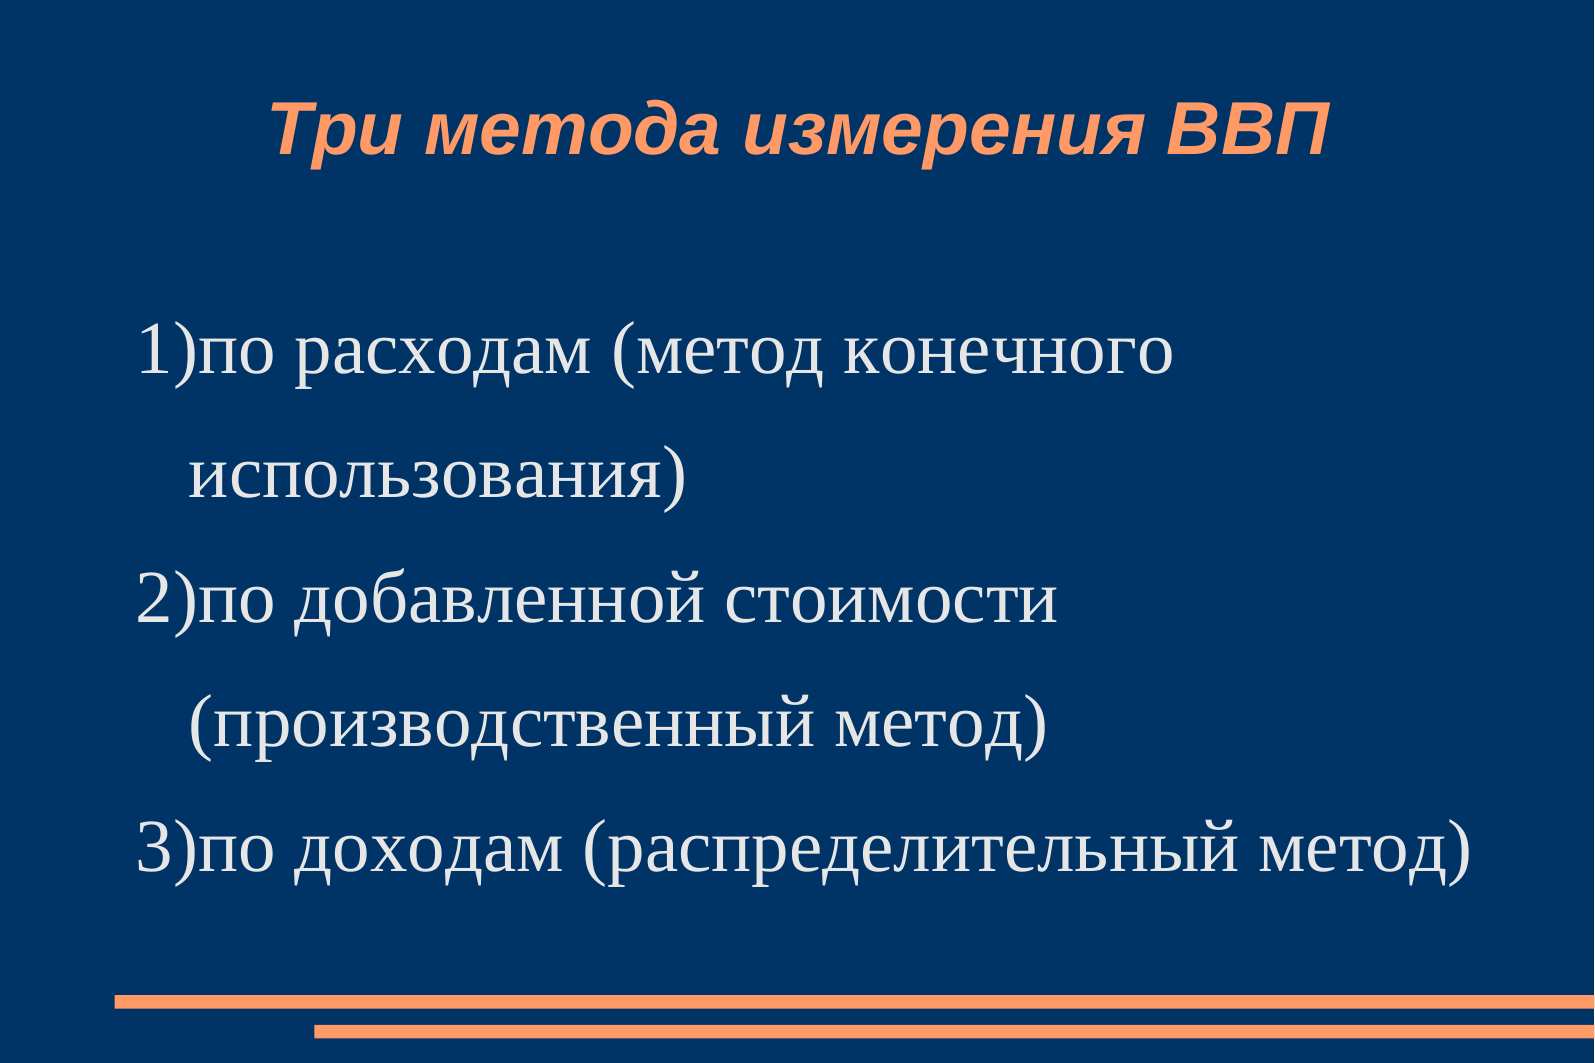

# Три метода измерения ВВП
по расходам (метод конечного использования)
по добавленной стоимости (производственный метод)
по доходам (распределительный метод)